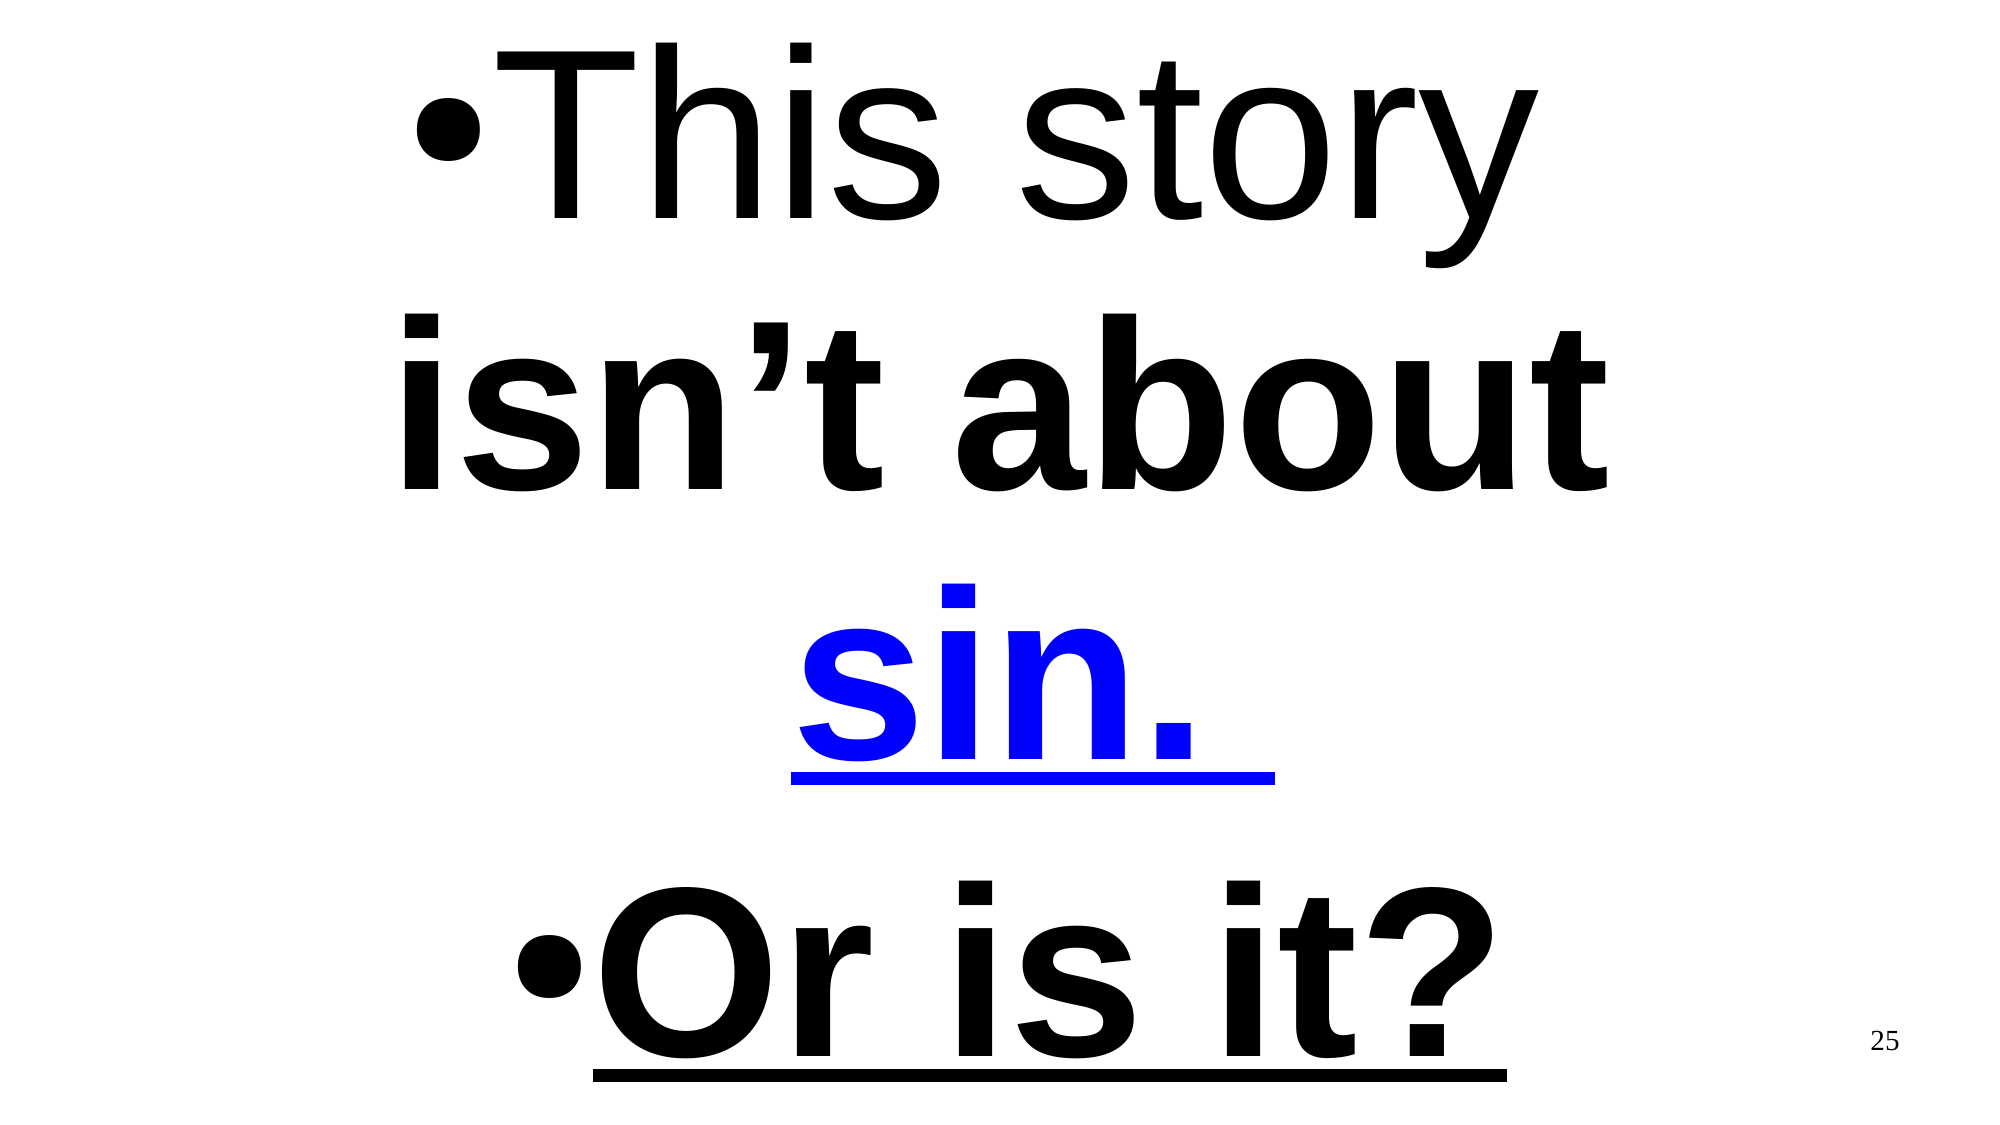

# This story isn’t about sin.
Or is it?
25